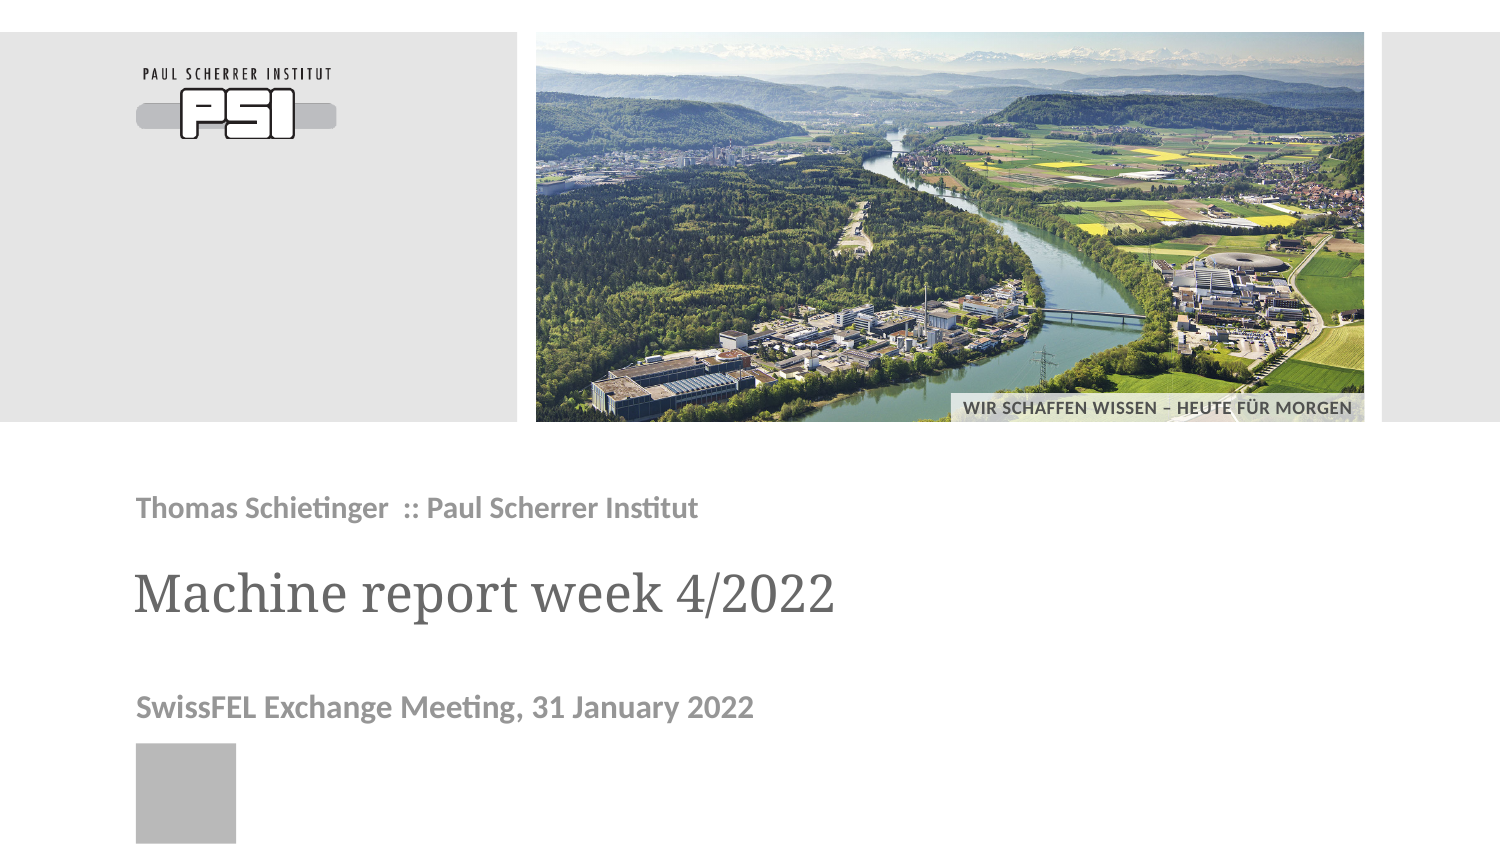

Thomas Schietinger :: Paul Scherrer Institut
# Machine report week 4/2022
SwissFEL Exchange Meeting, 31 January 2022